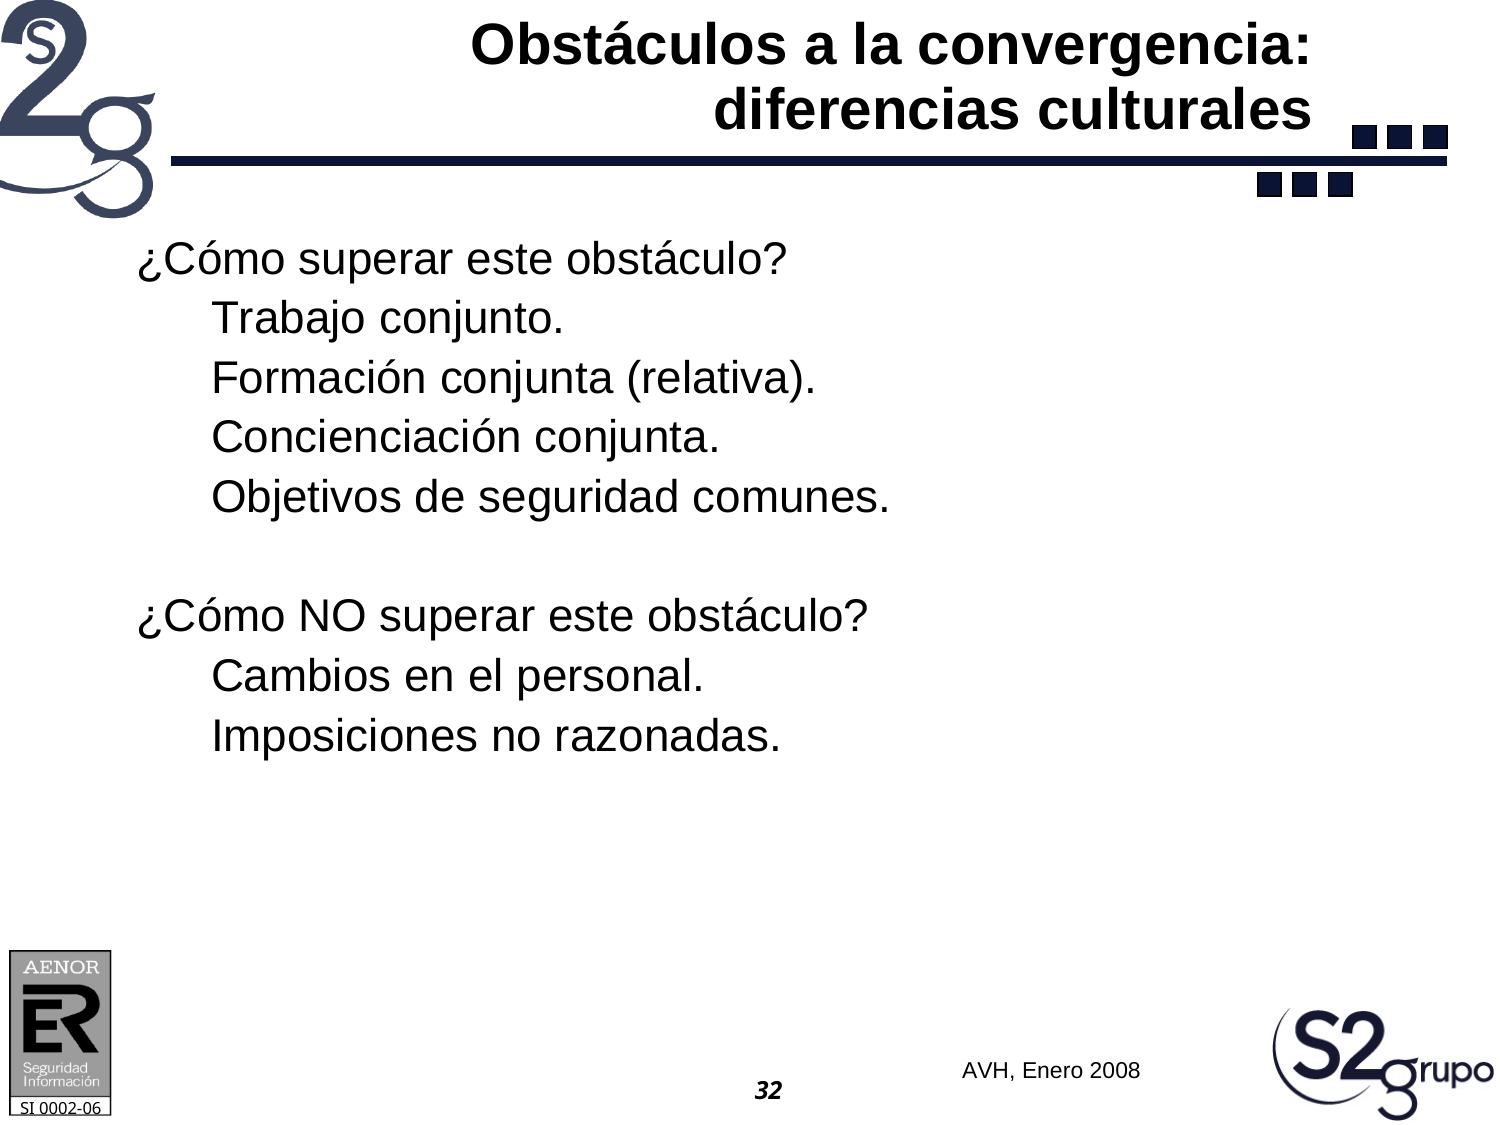

# Obstáculos a la convergencia: diferencias culturales
¿Cómo superar este obstáculo?
Trabajo conjunto.
Formación conjunta (relativa).
Concienciación conjunta.
Objetivos de seguridad comunes.
¿Cómo NO superar este obstáculo?
Cambios en el personal.
Imposiciones no razonadas.
AVH, Enero 2008